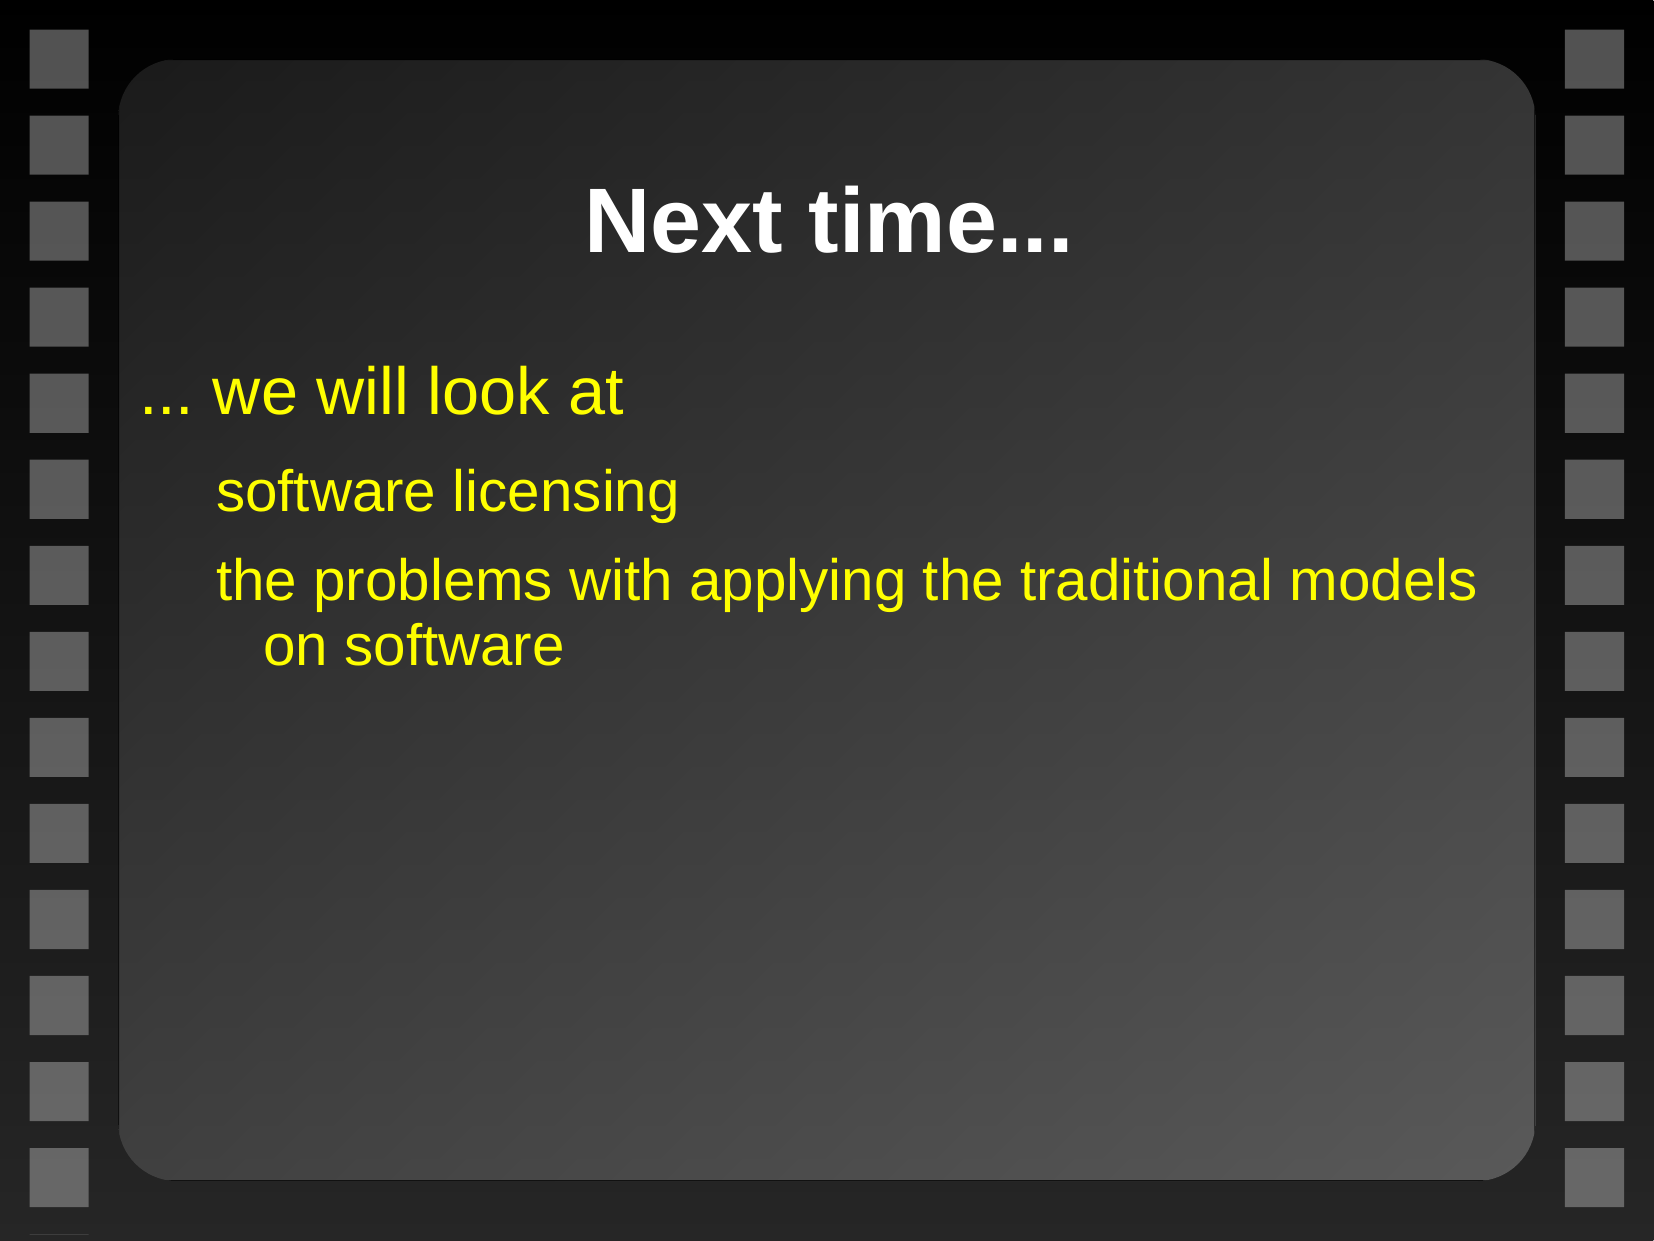

# Next time...
... we will look at
software licensing
the problems with applying the traditional models on software